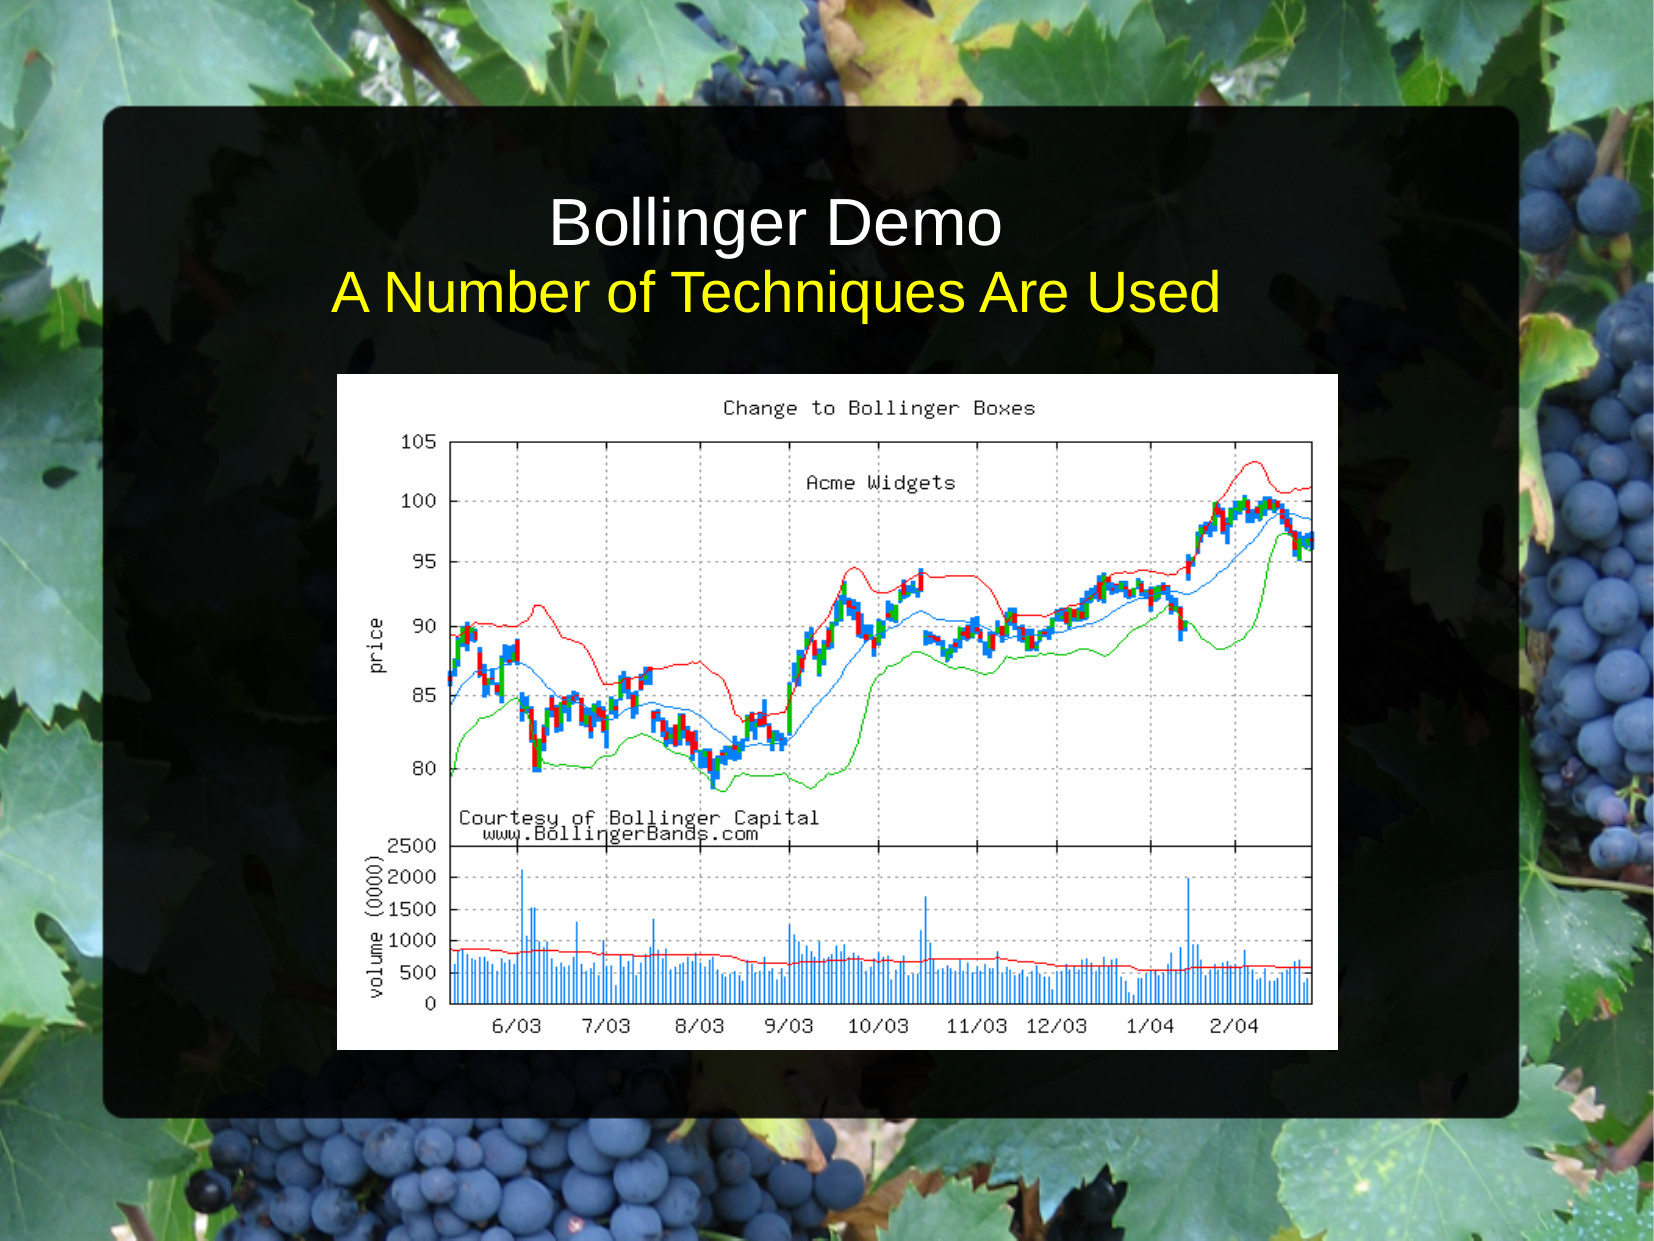

# Bollinger Demo A Number of Techniques Are Used